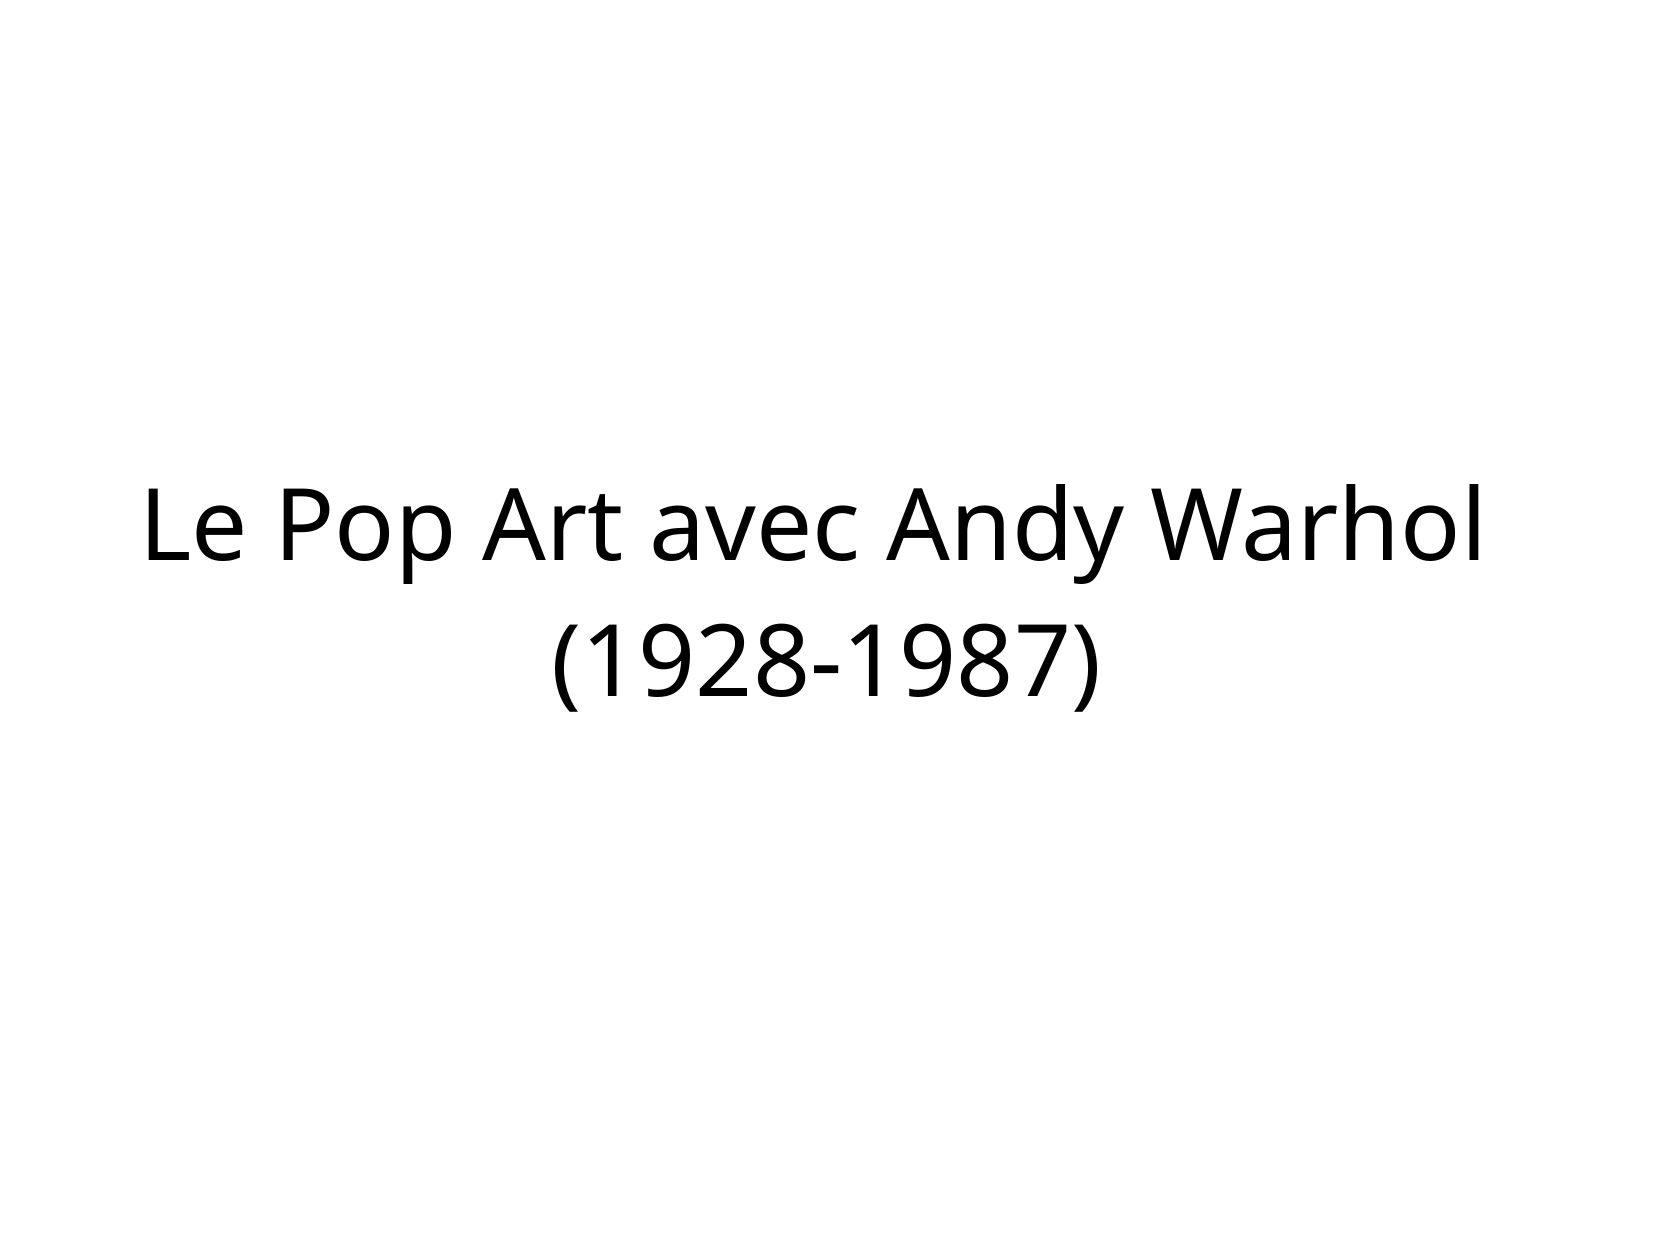

# Le Pop Art avec Andy Warhol
(1928-1987)